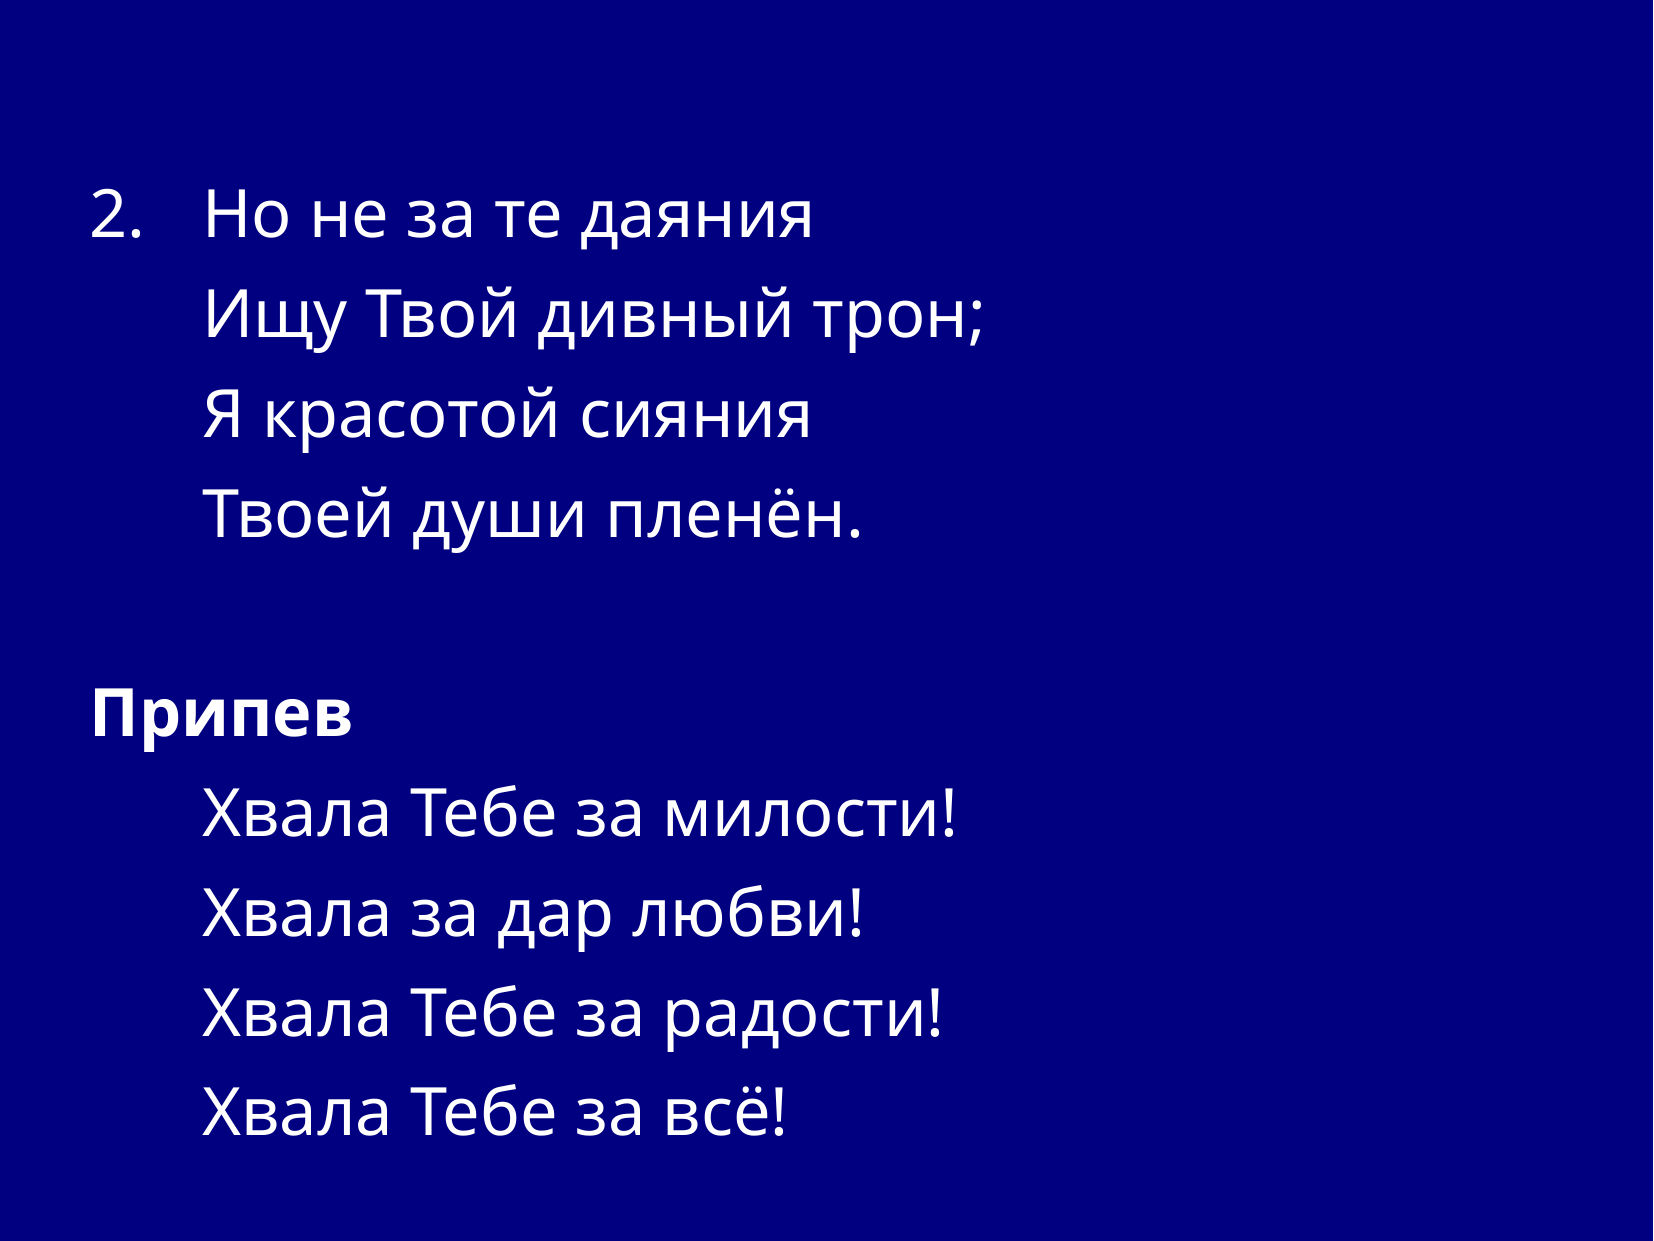

2.	Но не за те даяния
	Ищу Твой дивный трон;
	Я красотой сияния
	Твоей души пленён.
Припев
	Хвала Тебе за милости!
	Хвала за дар любви!
	Хвала Тебе за радости!
	Хвала Тебе за всё!